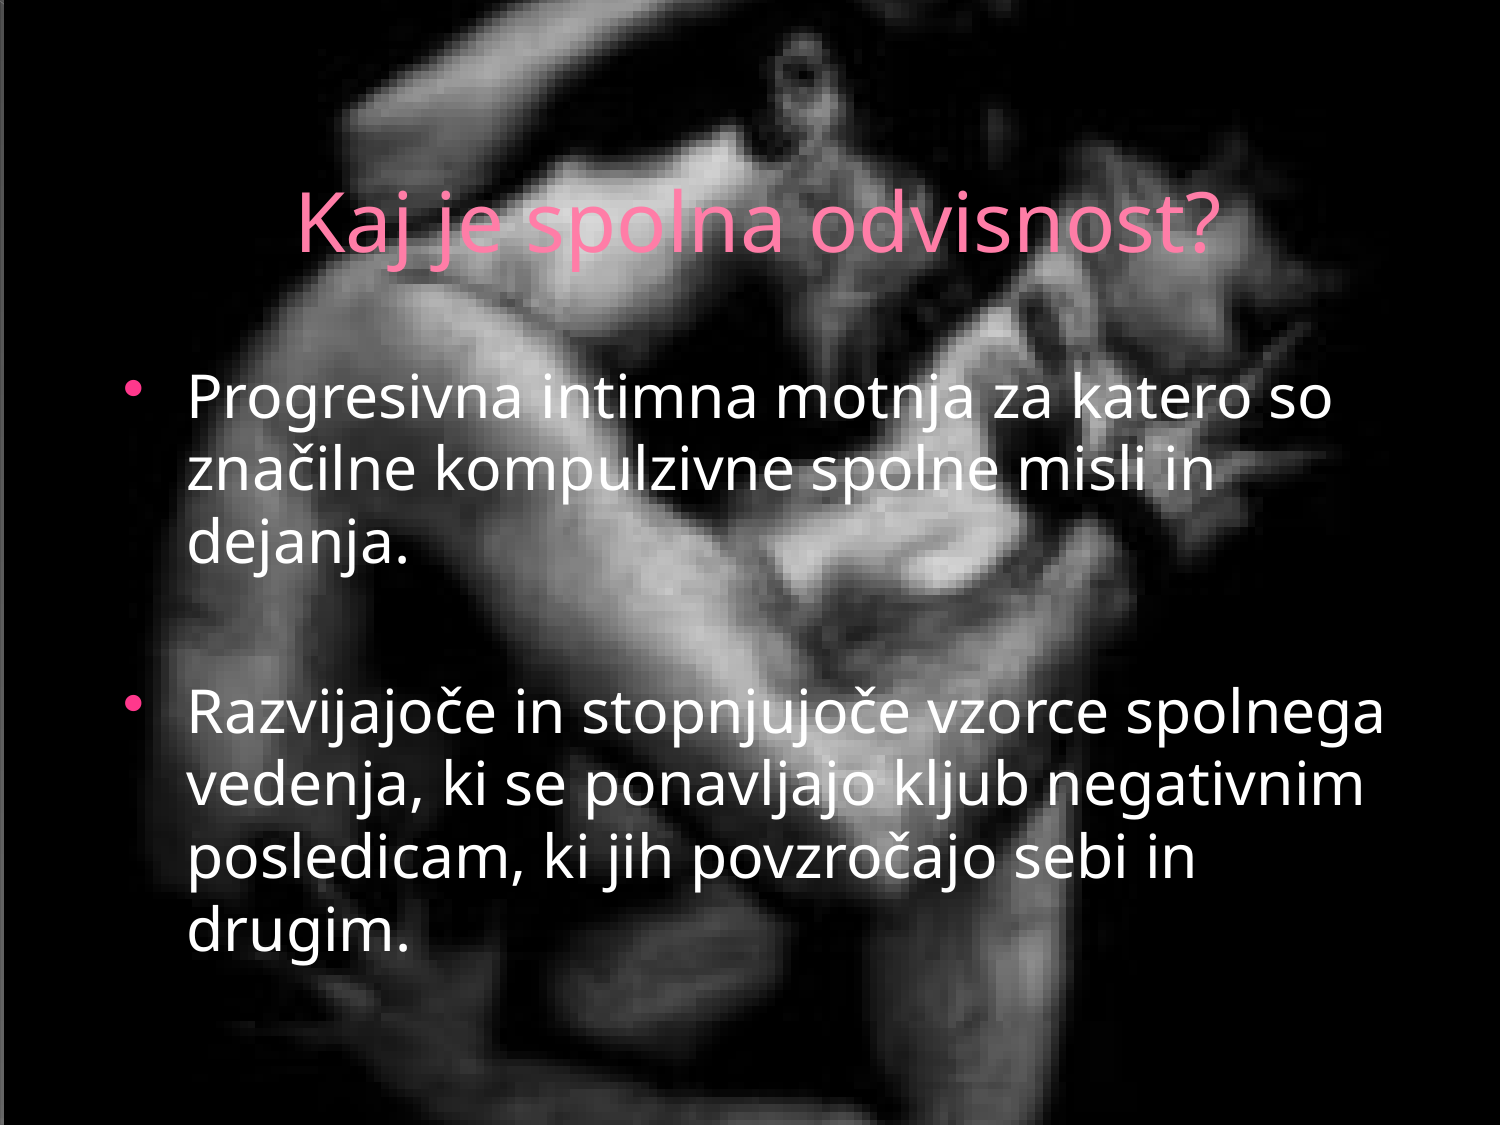

# Kaj je spolna odvisnost?
Progresivna intimna motnja za katero so značilne kompulzivne spolne misli in dejanja.
Razvijajoče in stopnjujoče vzorce spolnega vedenja, ki se ponavljajo kljub negativnim posledicam, ki jih povzročajo sebi in drugim.